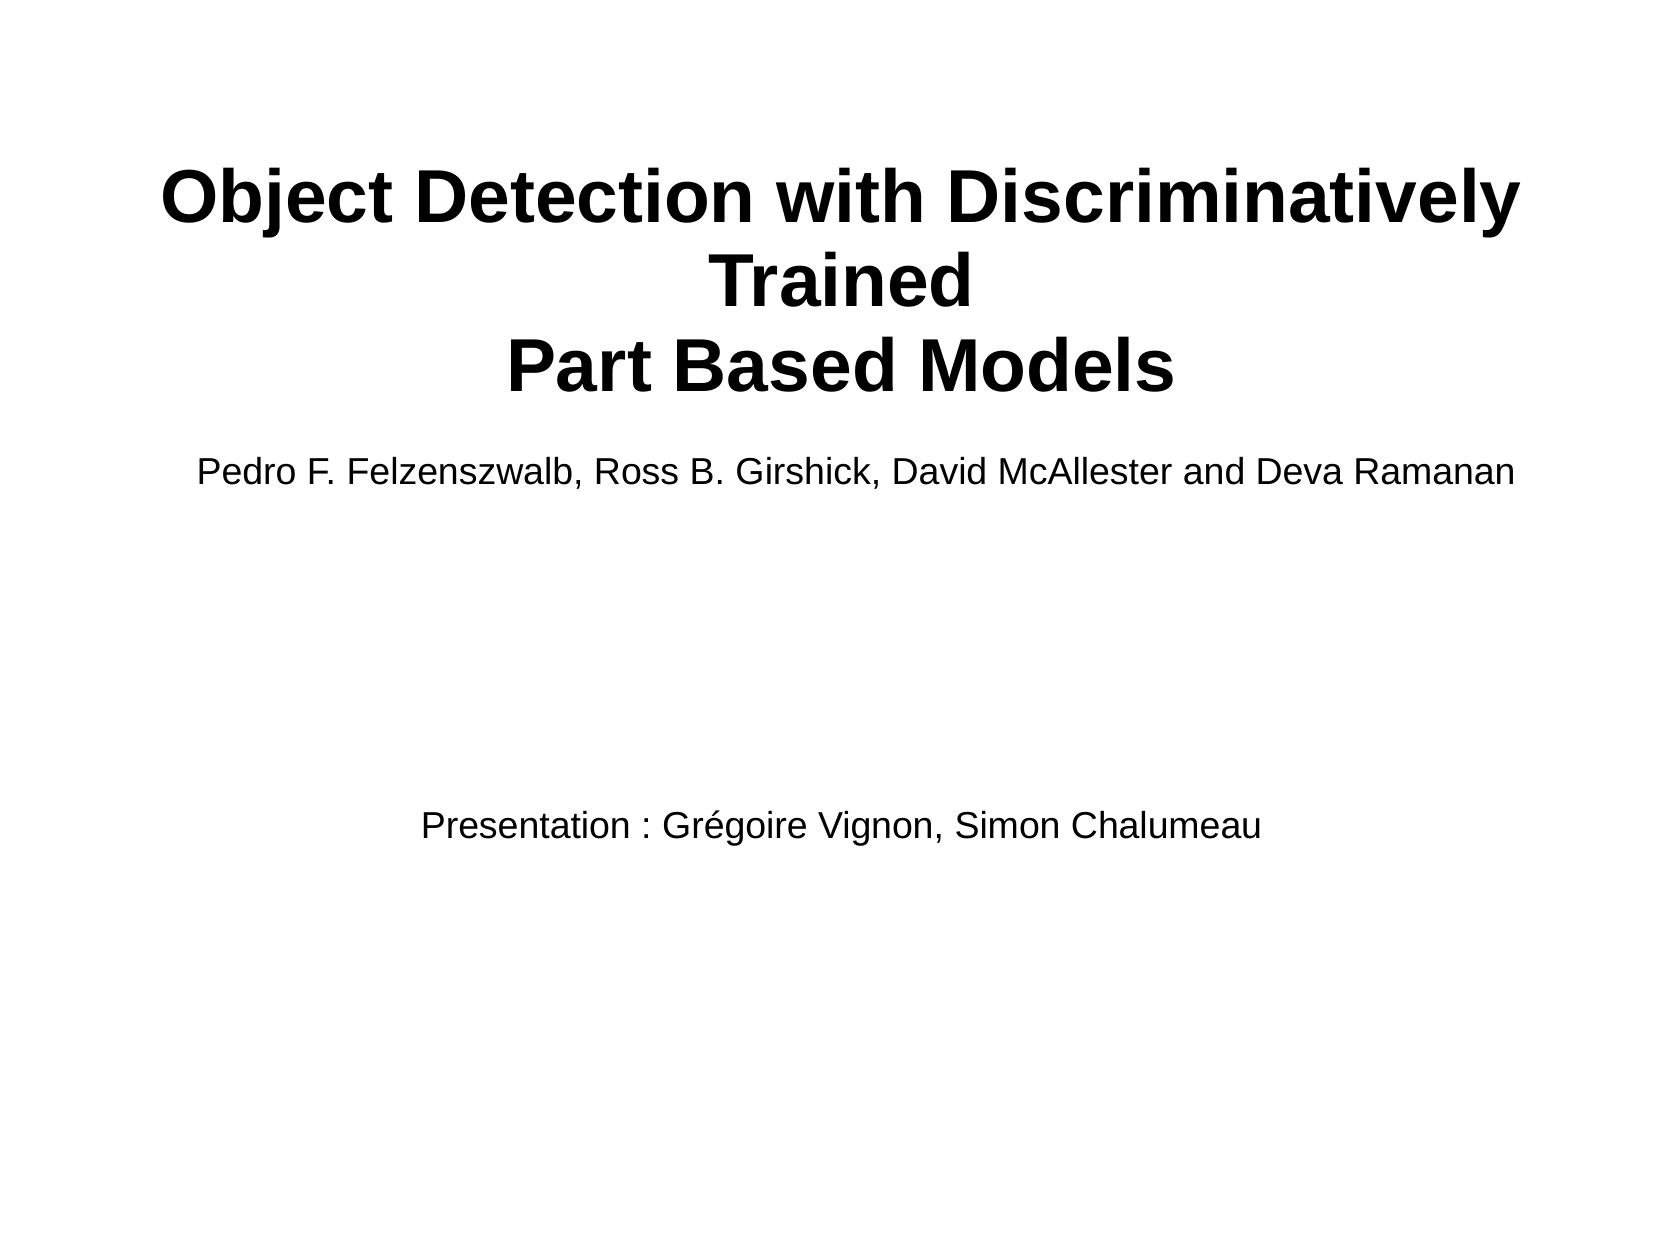

Object Detection with Discriminatively Trained
Part Based Models
Pedro F. Felzenszwalb, Ross B. Girshick, David McAllester and Deva Ramanan
Presentation : Grégoire Vignon, Simon Chalumeau